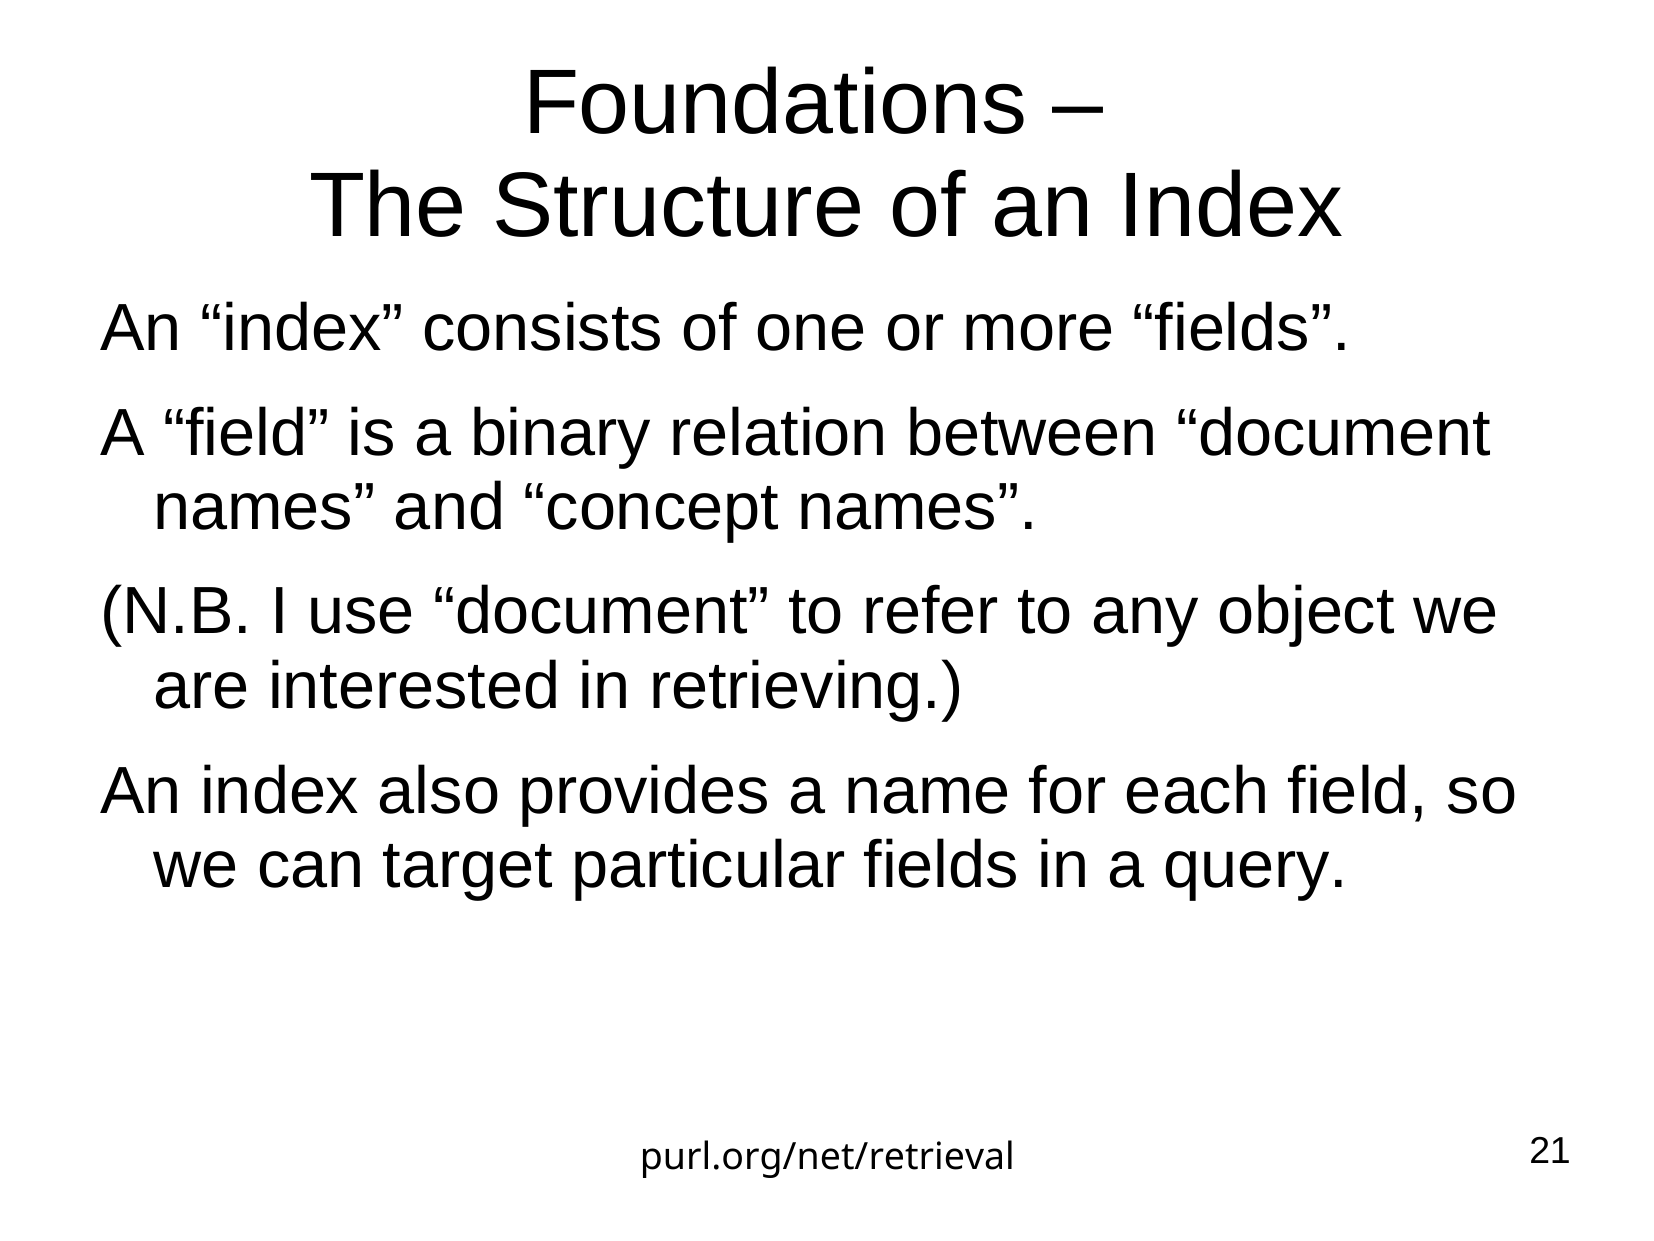

# Foundations – The Structure of an Index
An “index” consists of one or more “fields”.
A “field” is a binary relation between “document names” and “concept names”.
(N.B. I use “document” to refer to any object we are interested in retrieving.)
An index also provides a name for each field, so we can target particular fields in a query.
purl.org/net/retrieval
21